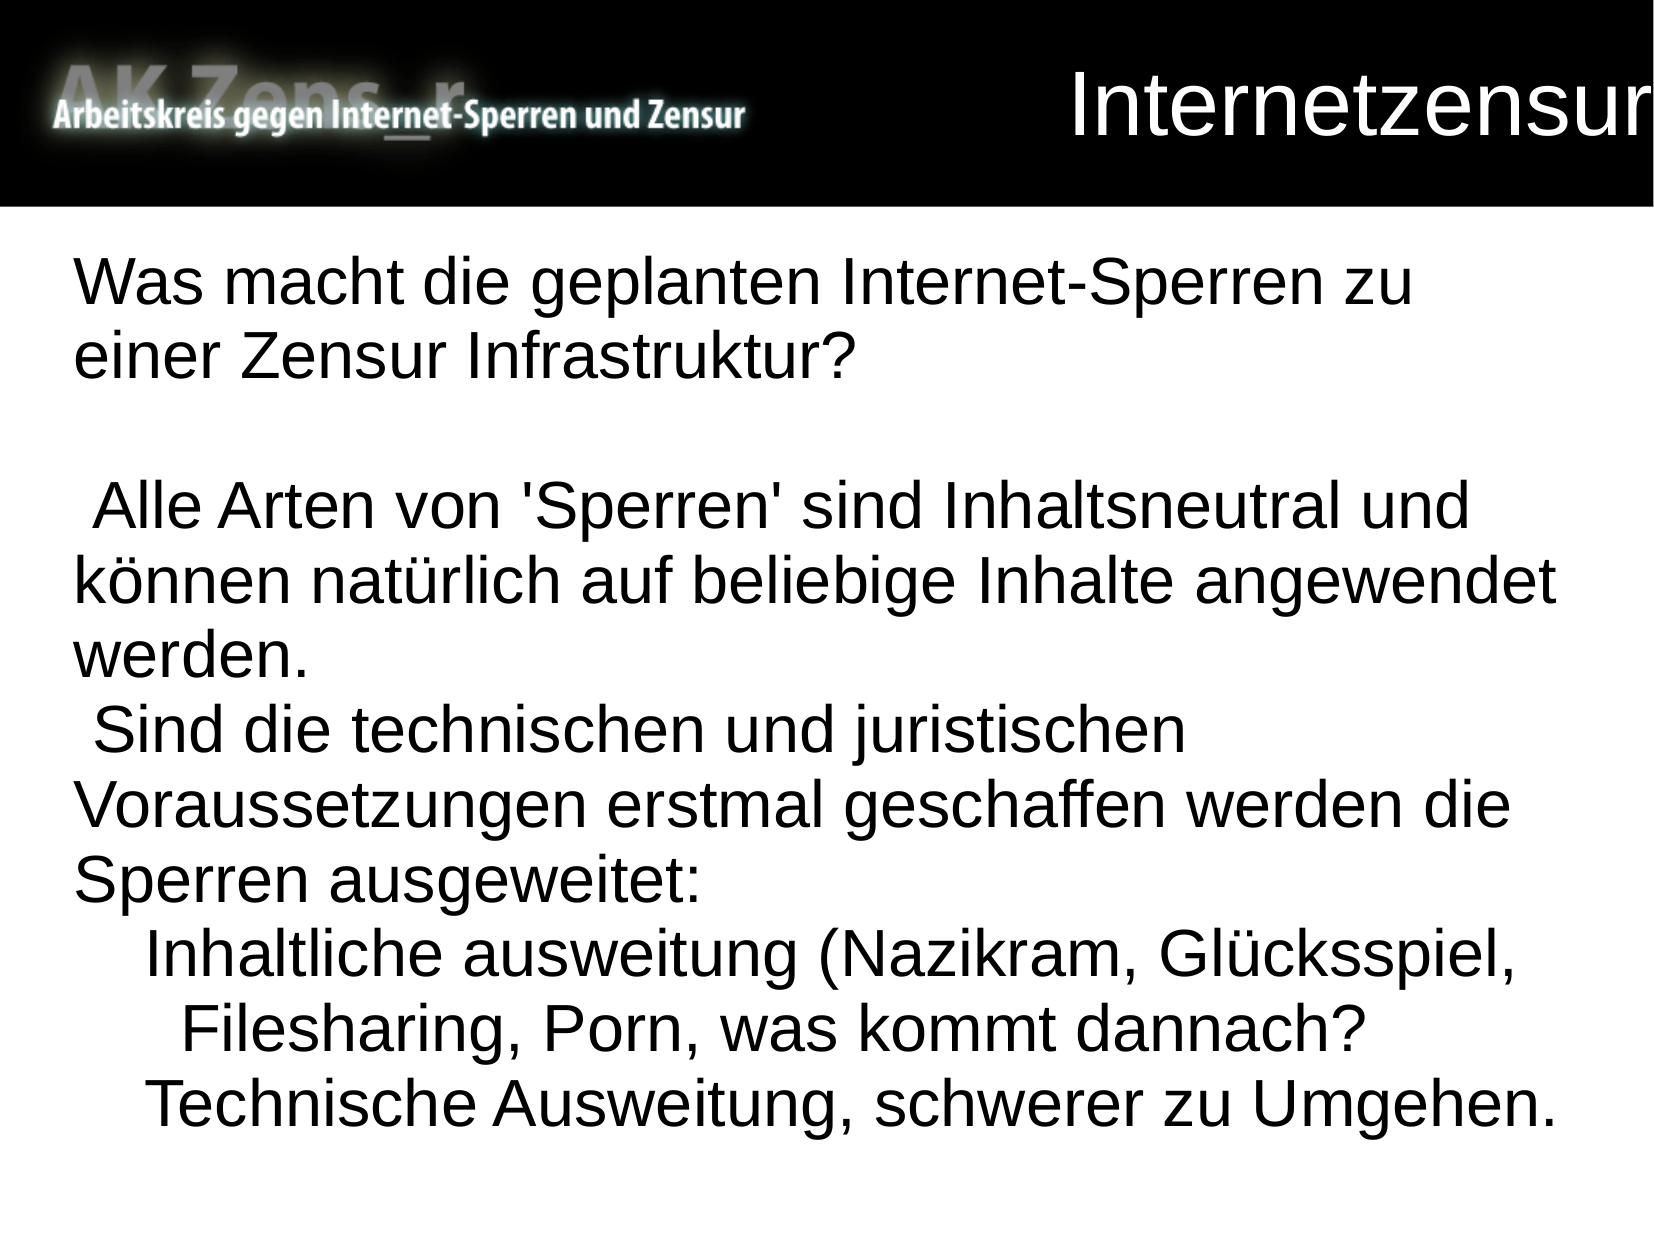

# Internetzensur
Was macht die geplanten Internet-Sperren zu einer Zensur Infrastruktur?
 Alle Arten von 'Sperren' sind Inhaltsneutral und können natürlich auf beliebige Inhalte angewendet werden.
 Sind die technischen und juristischen Voraussetzungen erstmal geschaffen werden die Sperren ausgeweitet:
Inhaltliche ausweitung (Nazikram, Glücksspiel, Filesharing, Porn, was kommt dannach?
Technische Ausweitung, schwerer zu Umgehen.